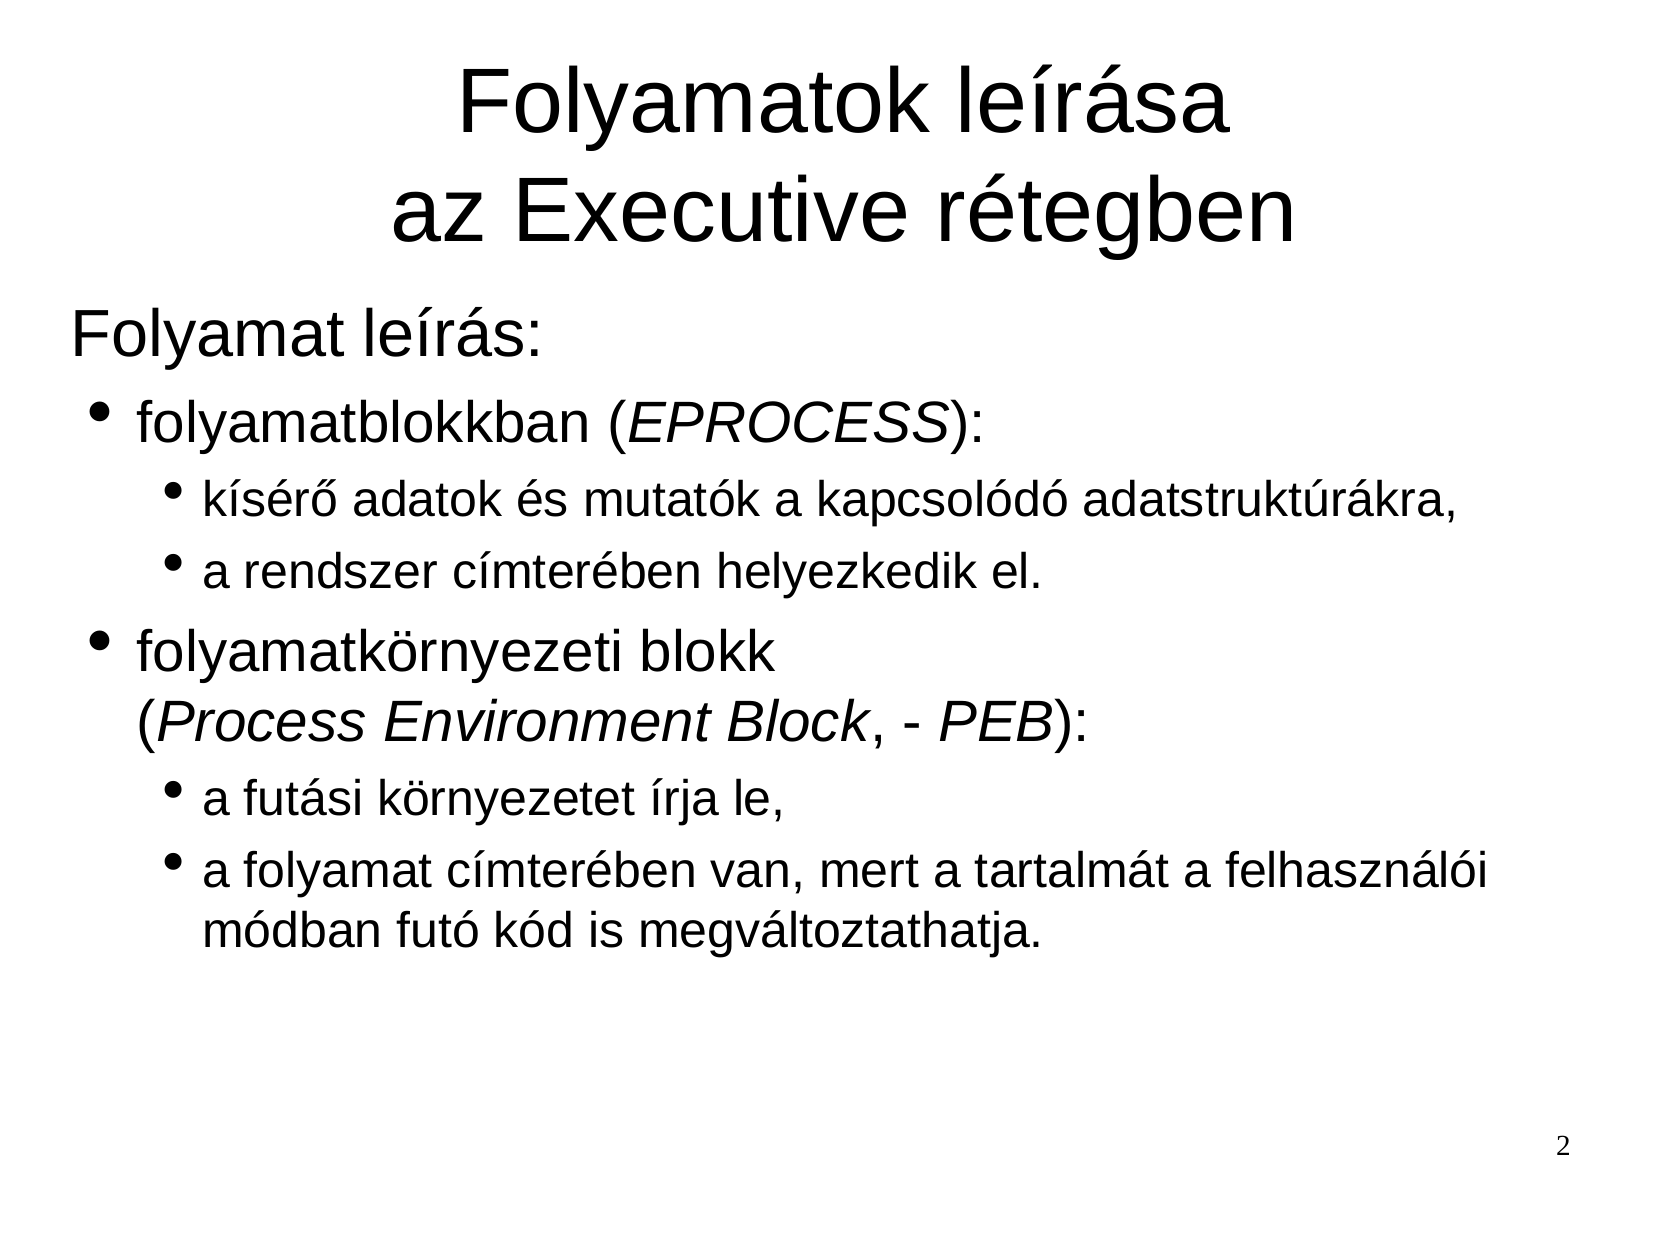

# Folyamatok leírása az Executive rétegben
Folyamat leírás:
folyamatblokkban (EPROCESS):
kísérő adatok és mutatók a kapcsolódó adatstruktúrákra,
a rendszer címterében helyezkedik el.
folyamatkörnyezeti blokk
(Process Environment Block, - PEB):
a futási környezetet írja le,
a folyamat címterében van, mert a tartalmát a felhasználói módban futó kód is megváltoztathatja.
2